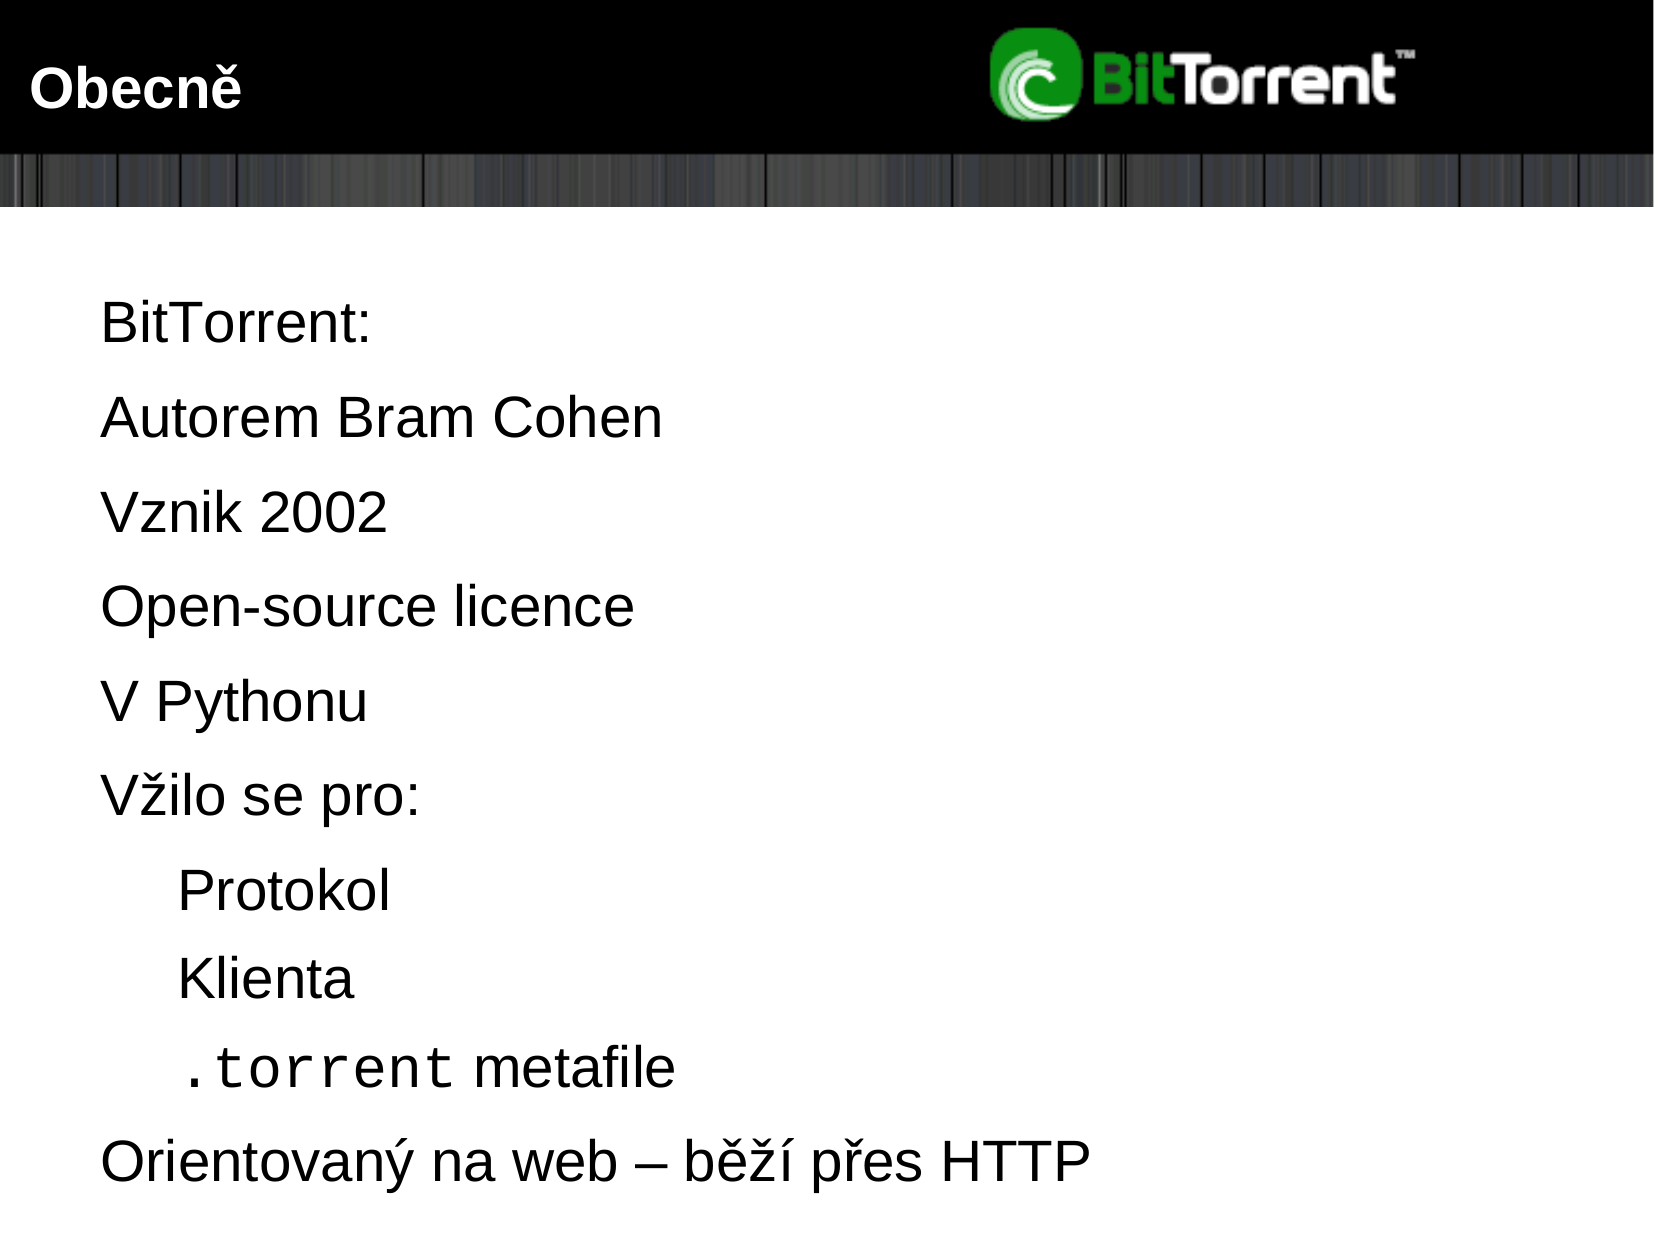

# Obecně
BitTorrent:
Autorem Bram Cohen
Vznik 2002
Open-source licence
V Pythonu
Vžilo se pro:
Protokol
Klienta
.torrent metafile
Orientovaný na web – běží přes HTTP